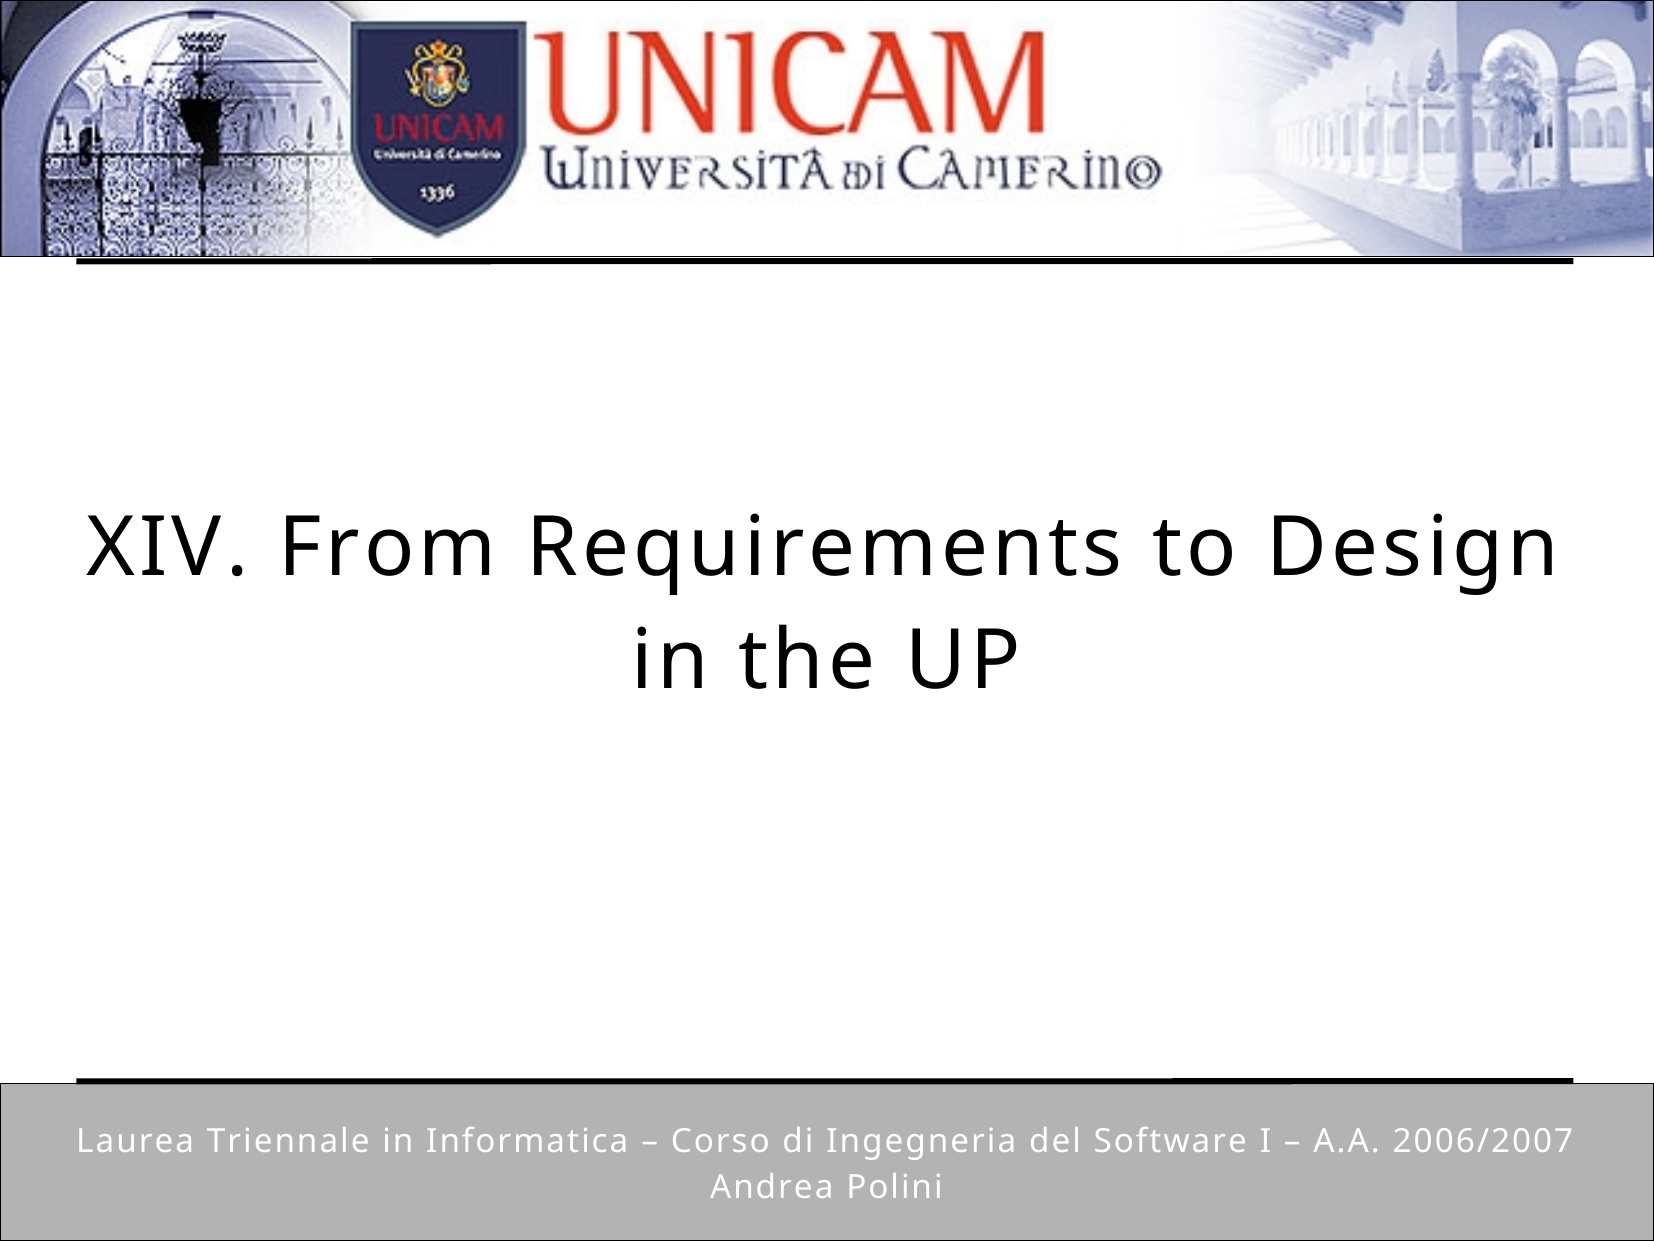

# XIV. From Requirements to Design in the UP